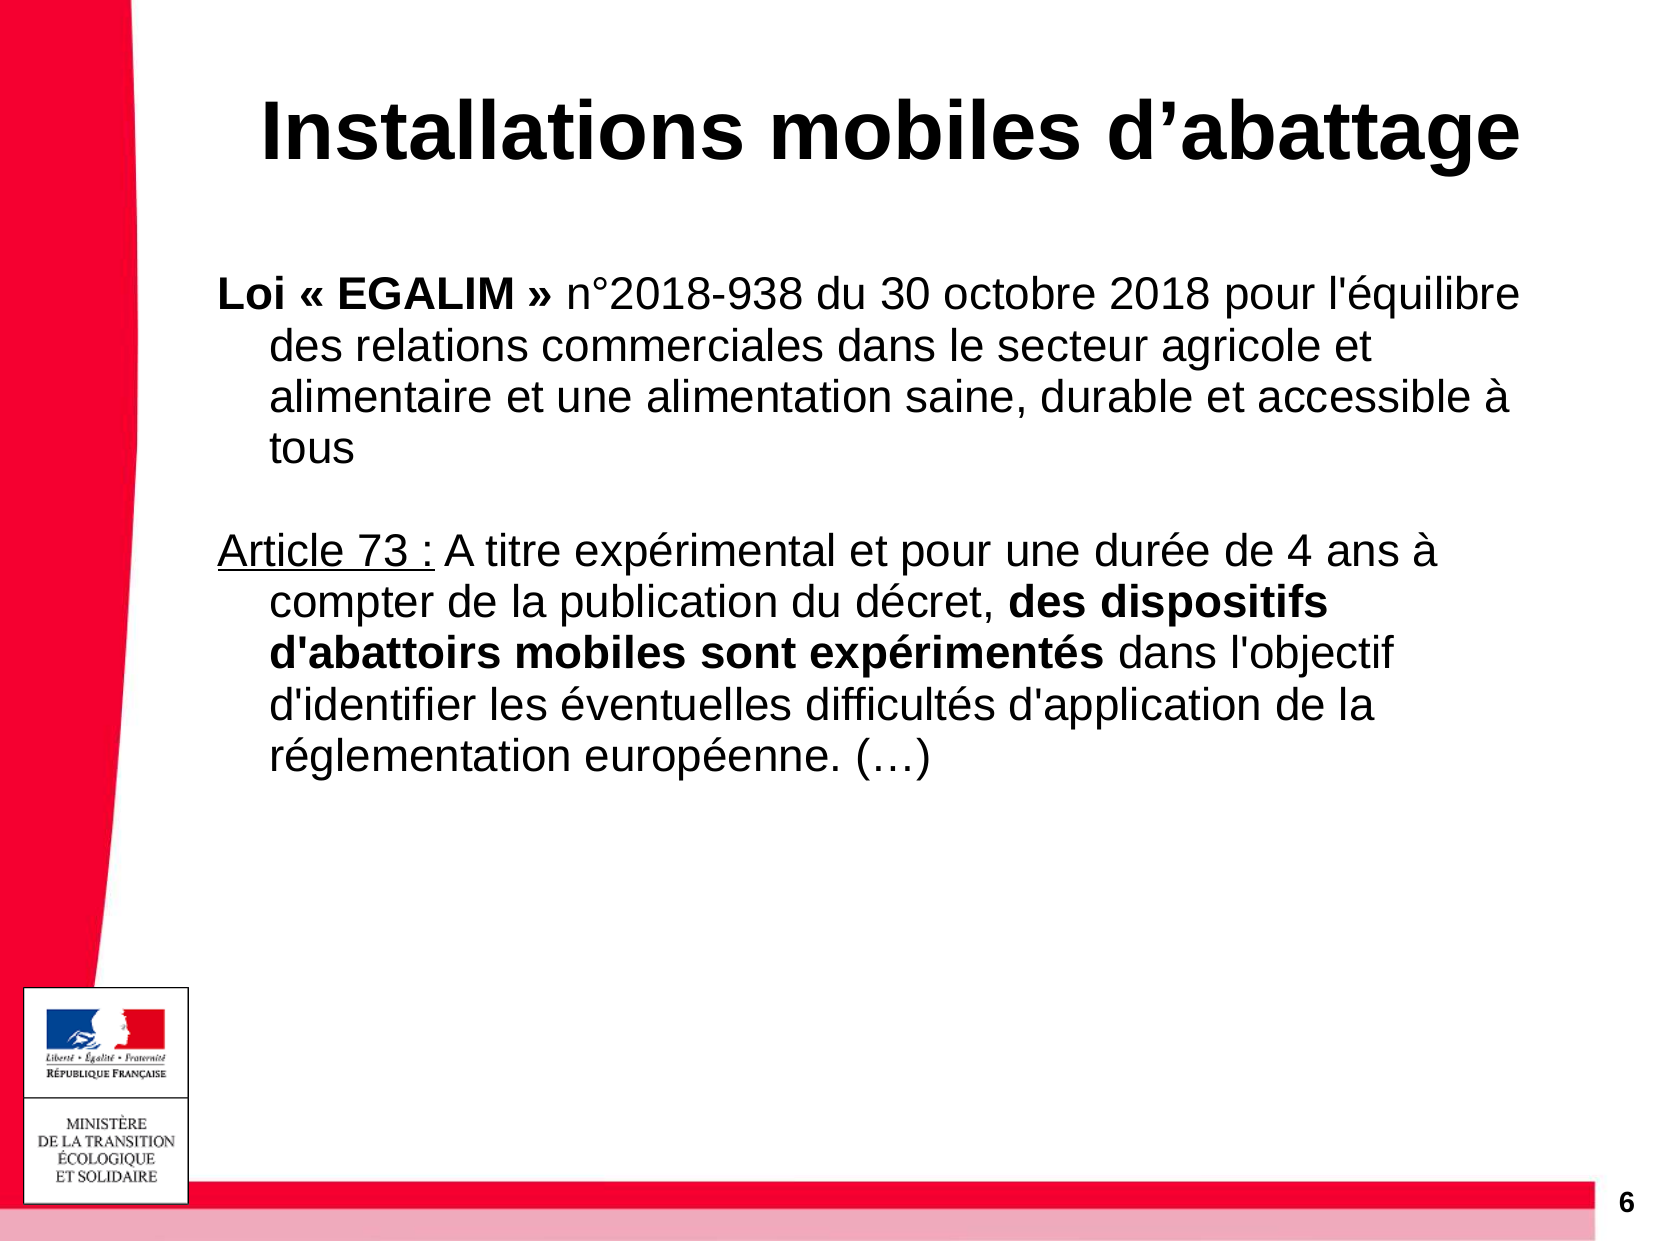

Installations mobiles d’abattage
Loi « EGALIM » n°2018-938 du 30 octobre 2018 pour l'équilibre des relations commerciales dans le secteur agricole et alimentaire et une alimentation saine, durable et accessible à tous
Article 73 : A titre expérimental et pour une durée de 4 ans à compter de la publication du décret, des dispositifs d'abattoirs mobiles sont expérimentés dans l'objectif d'identifier les éventuelles difficultés d'application de la réglementation européenne. (…)